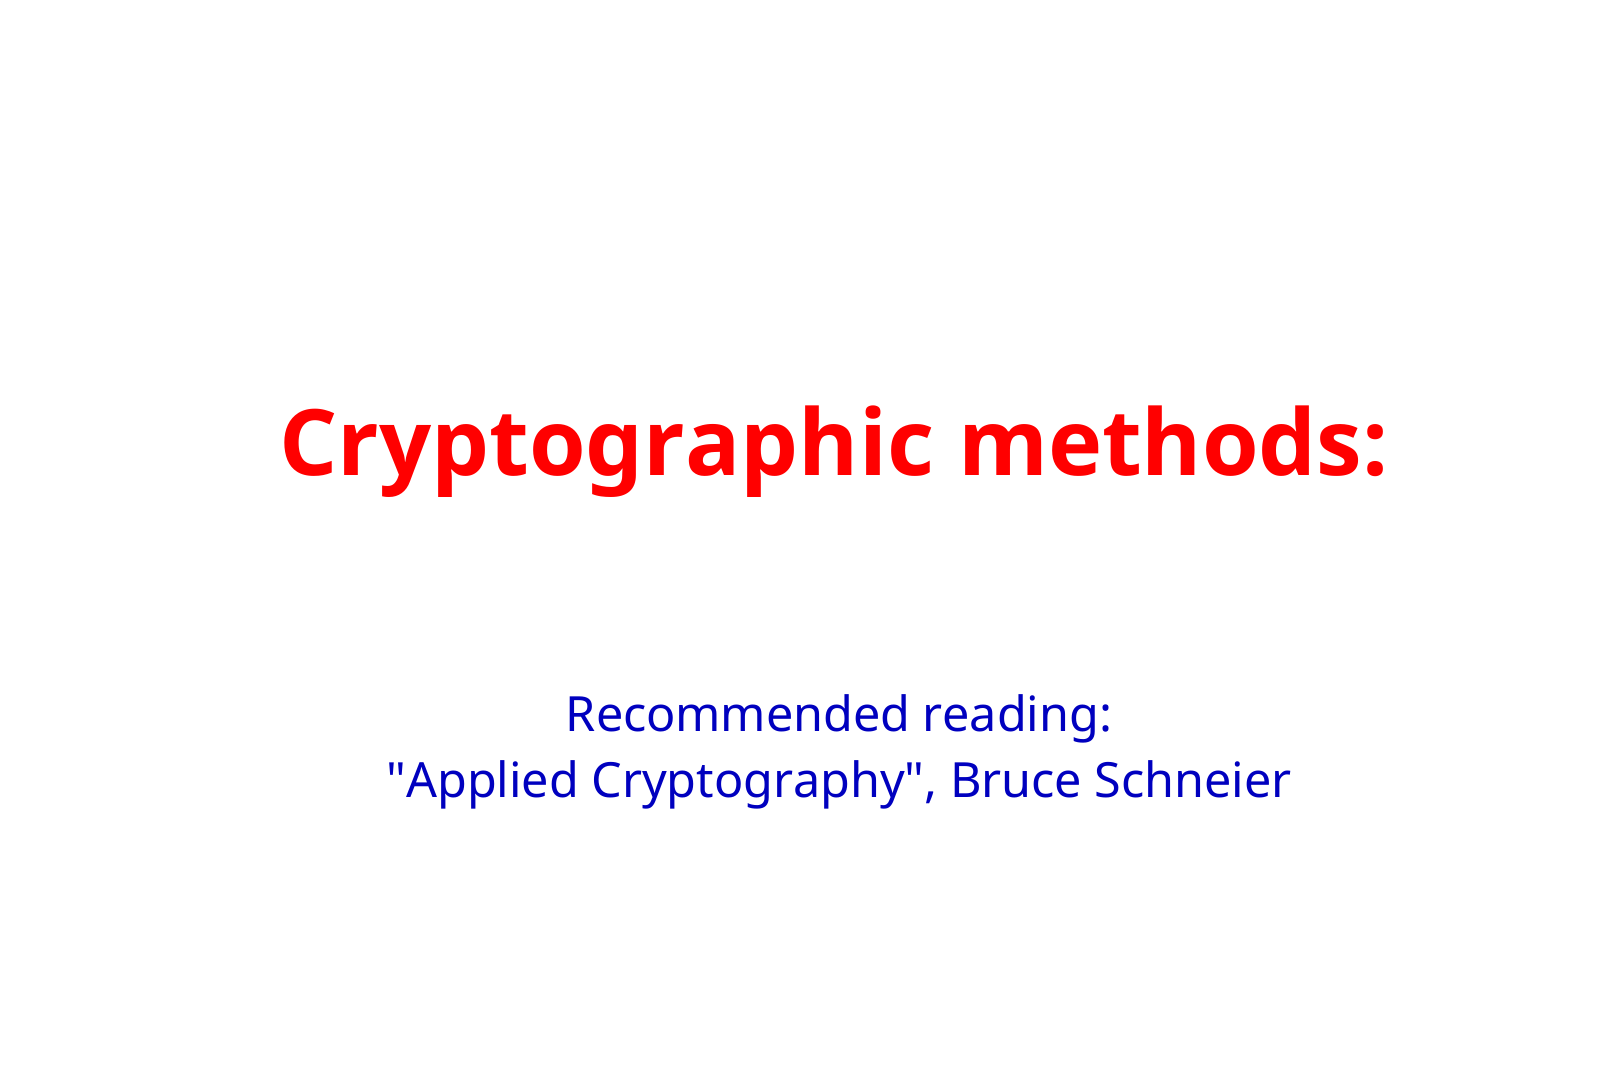

# Cryptographic methods:
Recommended reading:
"Applied Cryptography", Bruce Schneier